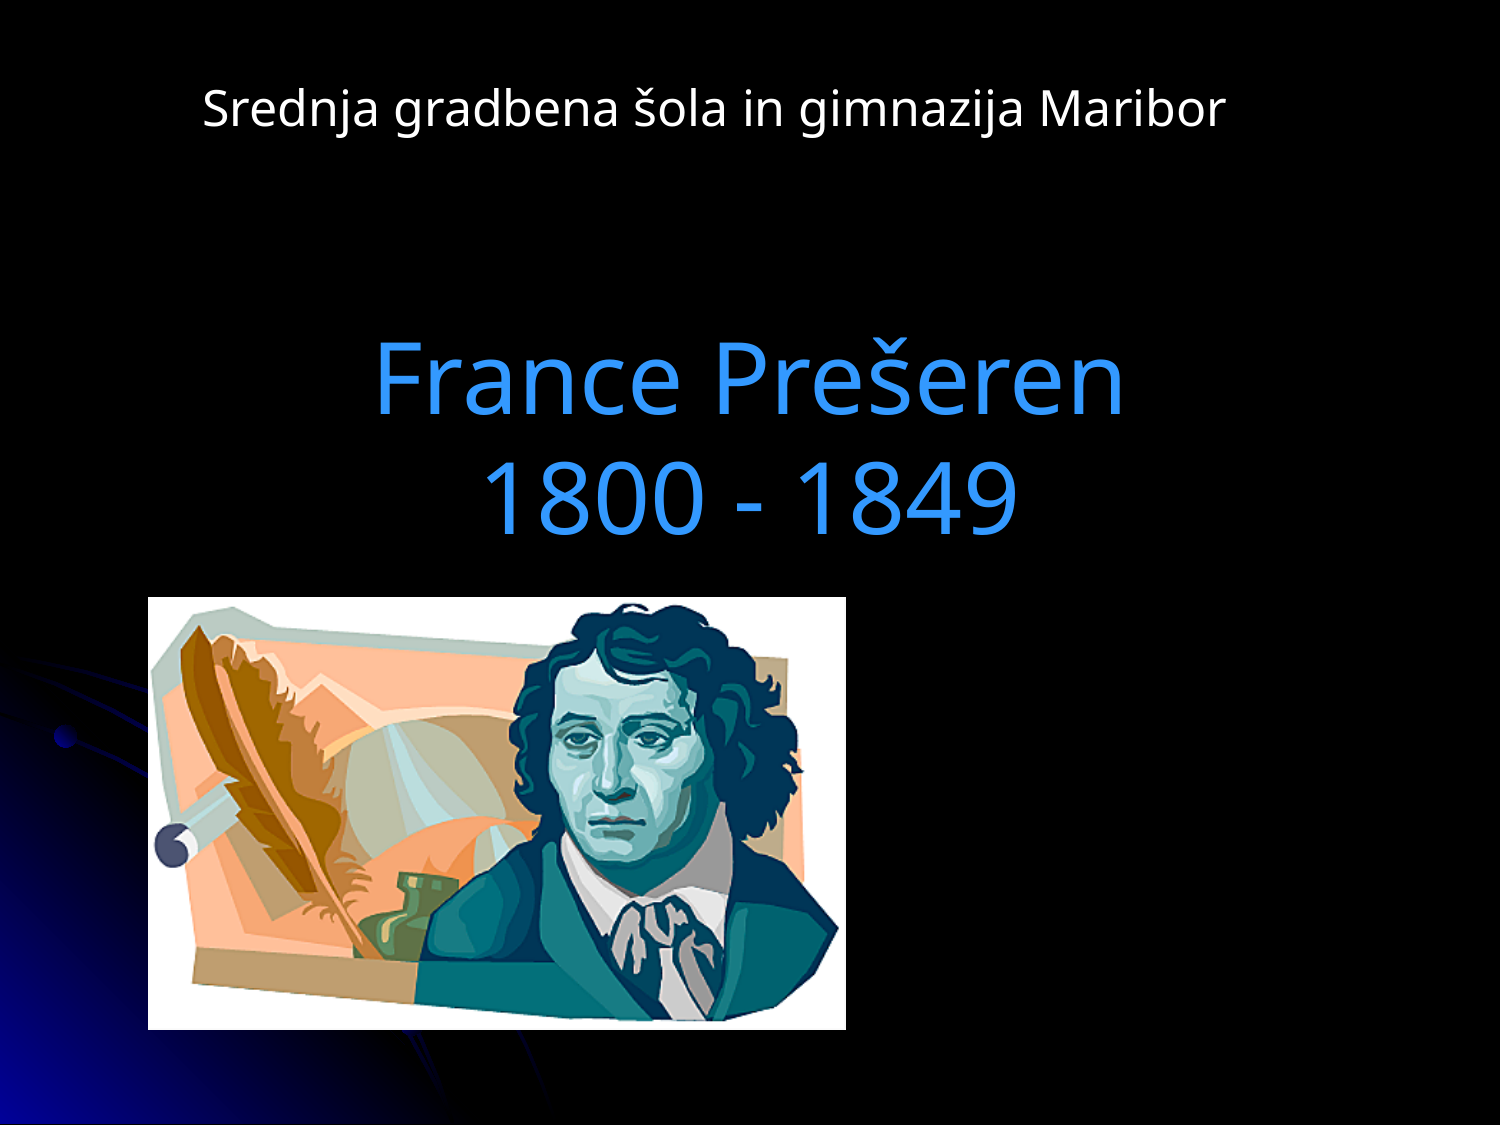

Srednja gradbena šola in gimnazija Maribor
# France Prešeren 1800 - 1849